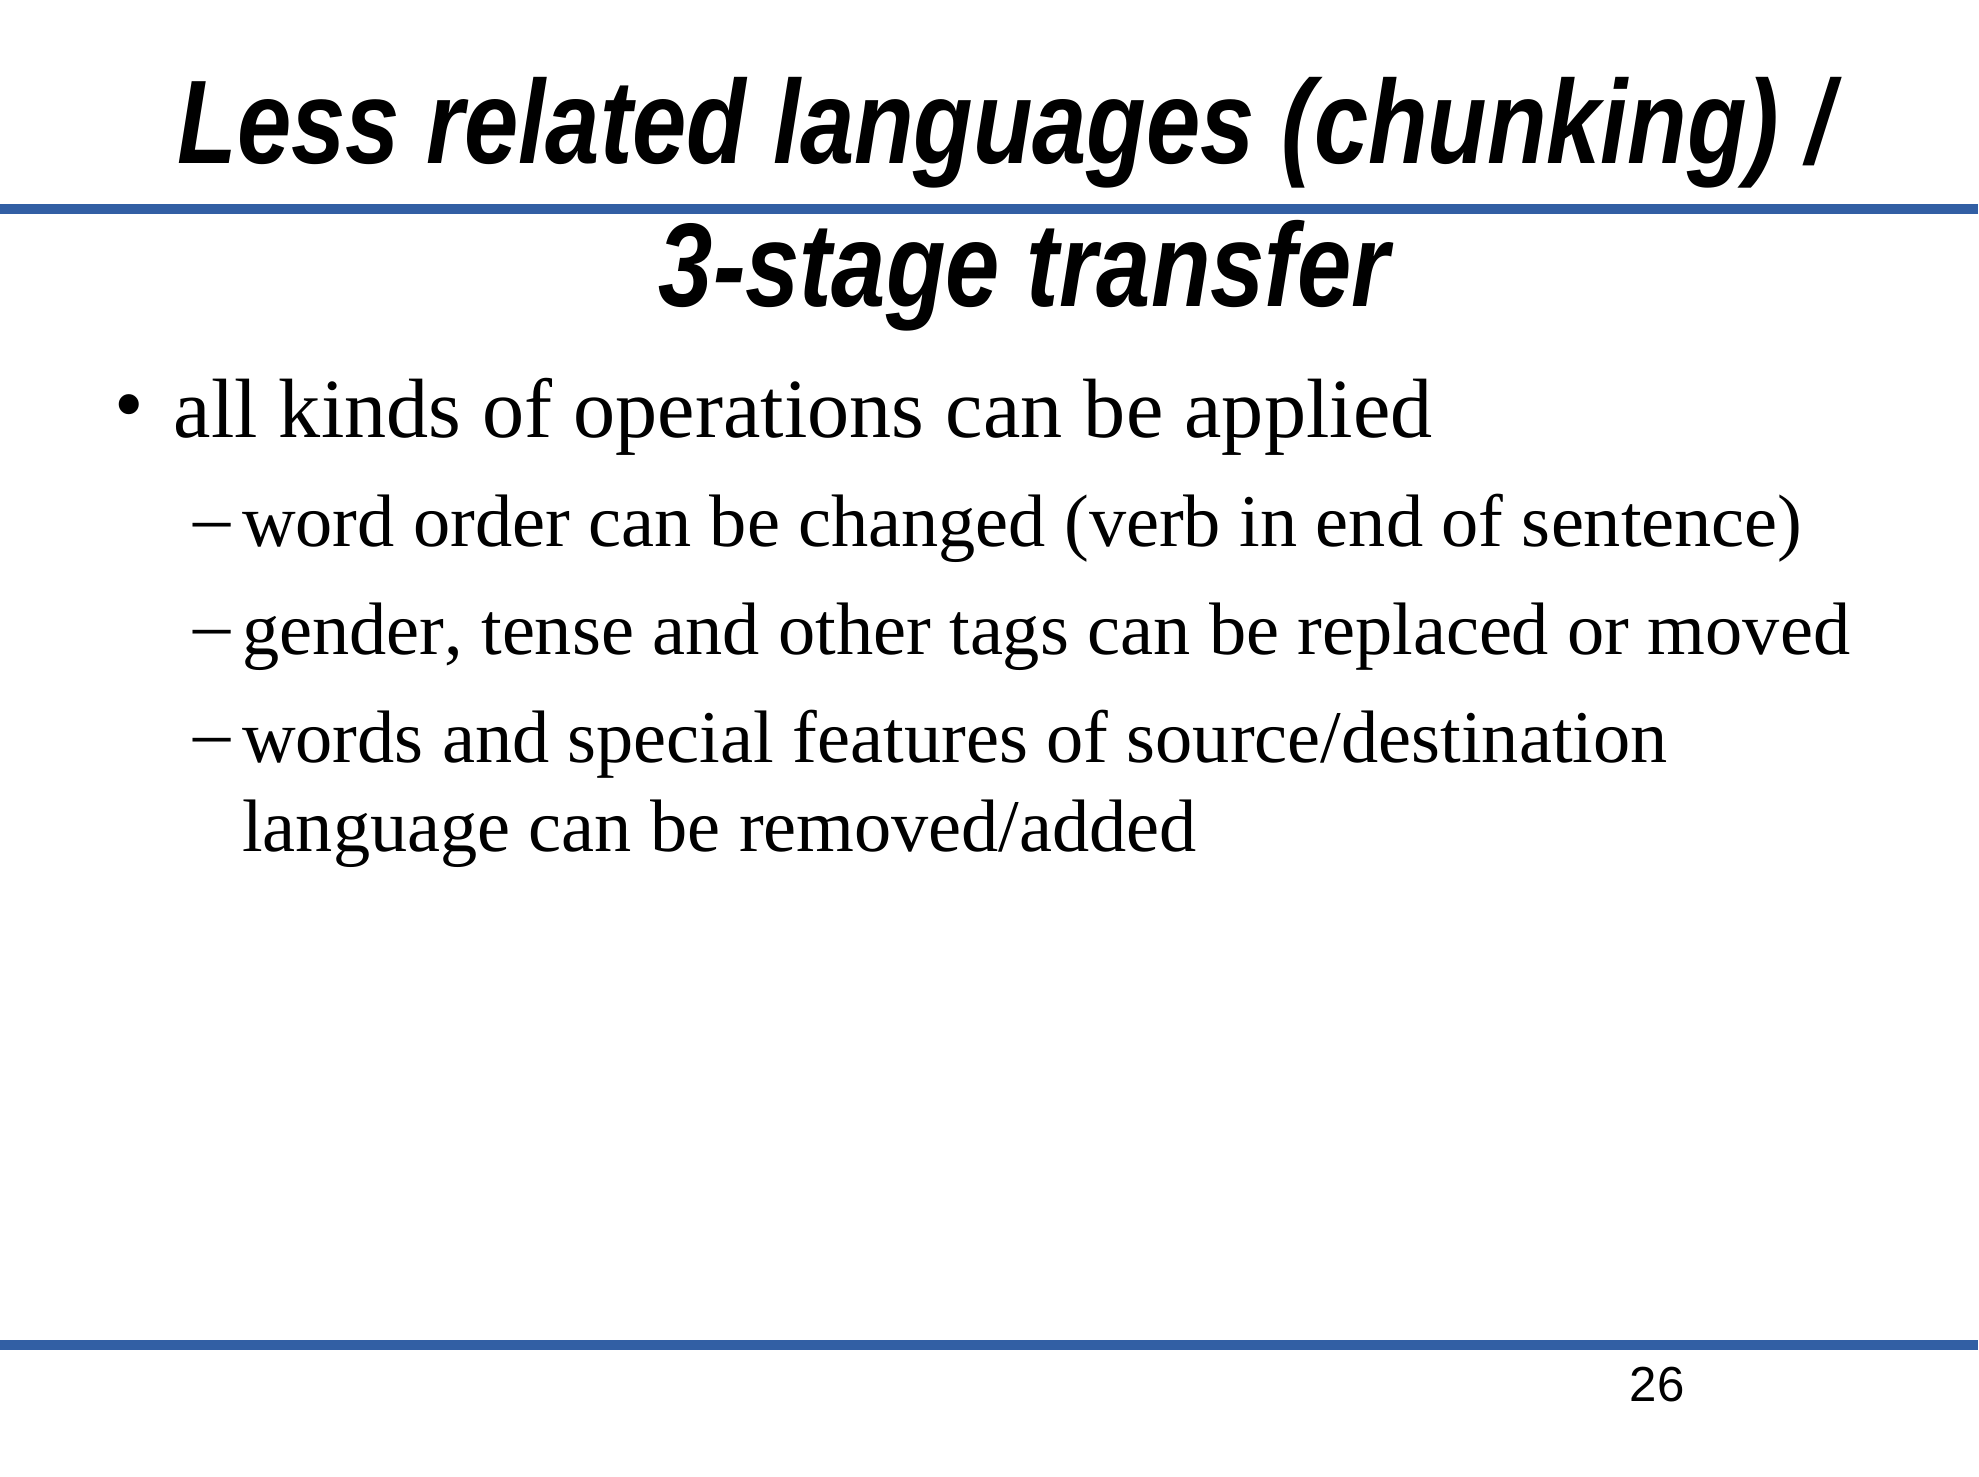

Less related languages (chunking) /
3-stage transfer
# all kinds of operations can be applied
word order can be changed (verb in end of sentence)
gender, tense and other tags can be replaced or moved
words and special features of source/destination language can be removed/added